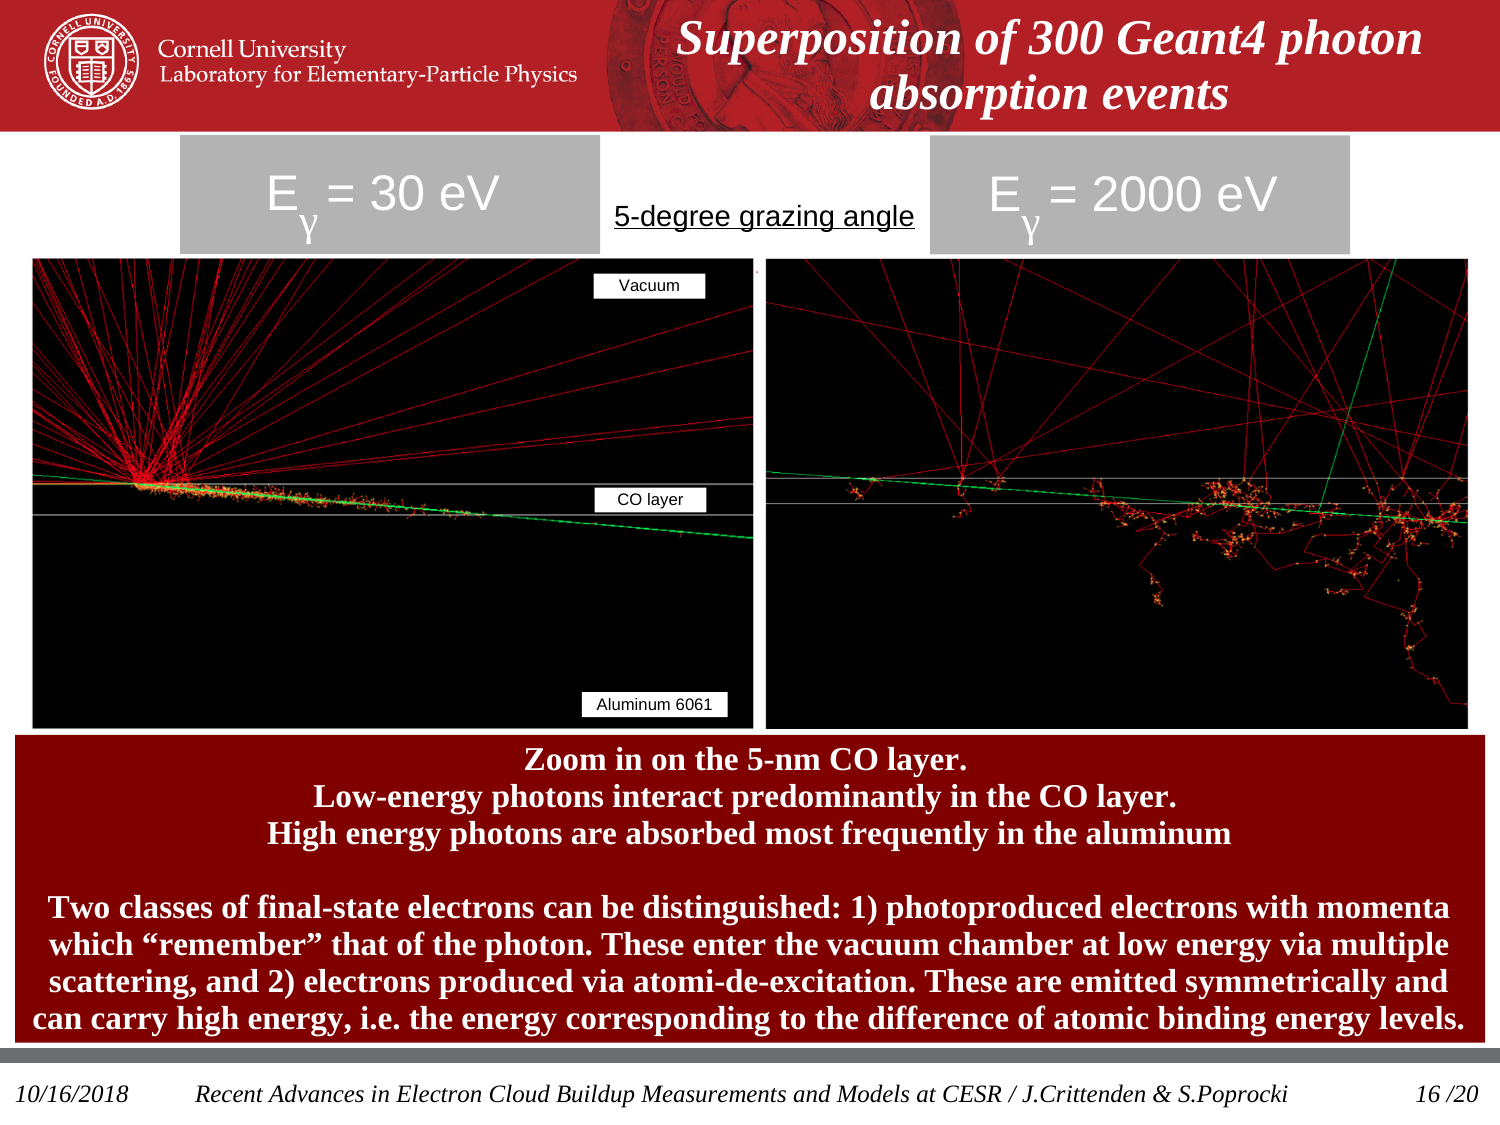

# Superposition of 300 Geant4 photon absorption events
Eγ = 30 eV
Eγ = 2000 eV
5-degree grazing angle
Vacuum
CO layer
Aluminum 6061
Zoom in on the 5-nm CO layer.
Low-energy photons interact predominantly in the CO layer.
High energy photons are absorbed most frequently in the aluminum
Two classes of final-state electrons can be distinguished: 1) photoproduced electrons with momenta which “remember” that of the photon. These enter the vacuum chamber at low energy via multiple scattering, and 2) electrons produced via atomi-de-excitation. These are emitted symmetrically and can carry high energy, i.e. the energy corresponding to the difference of atomic binding energy levels.